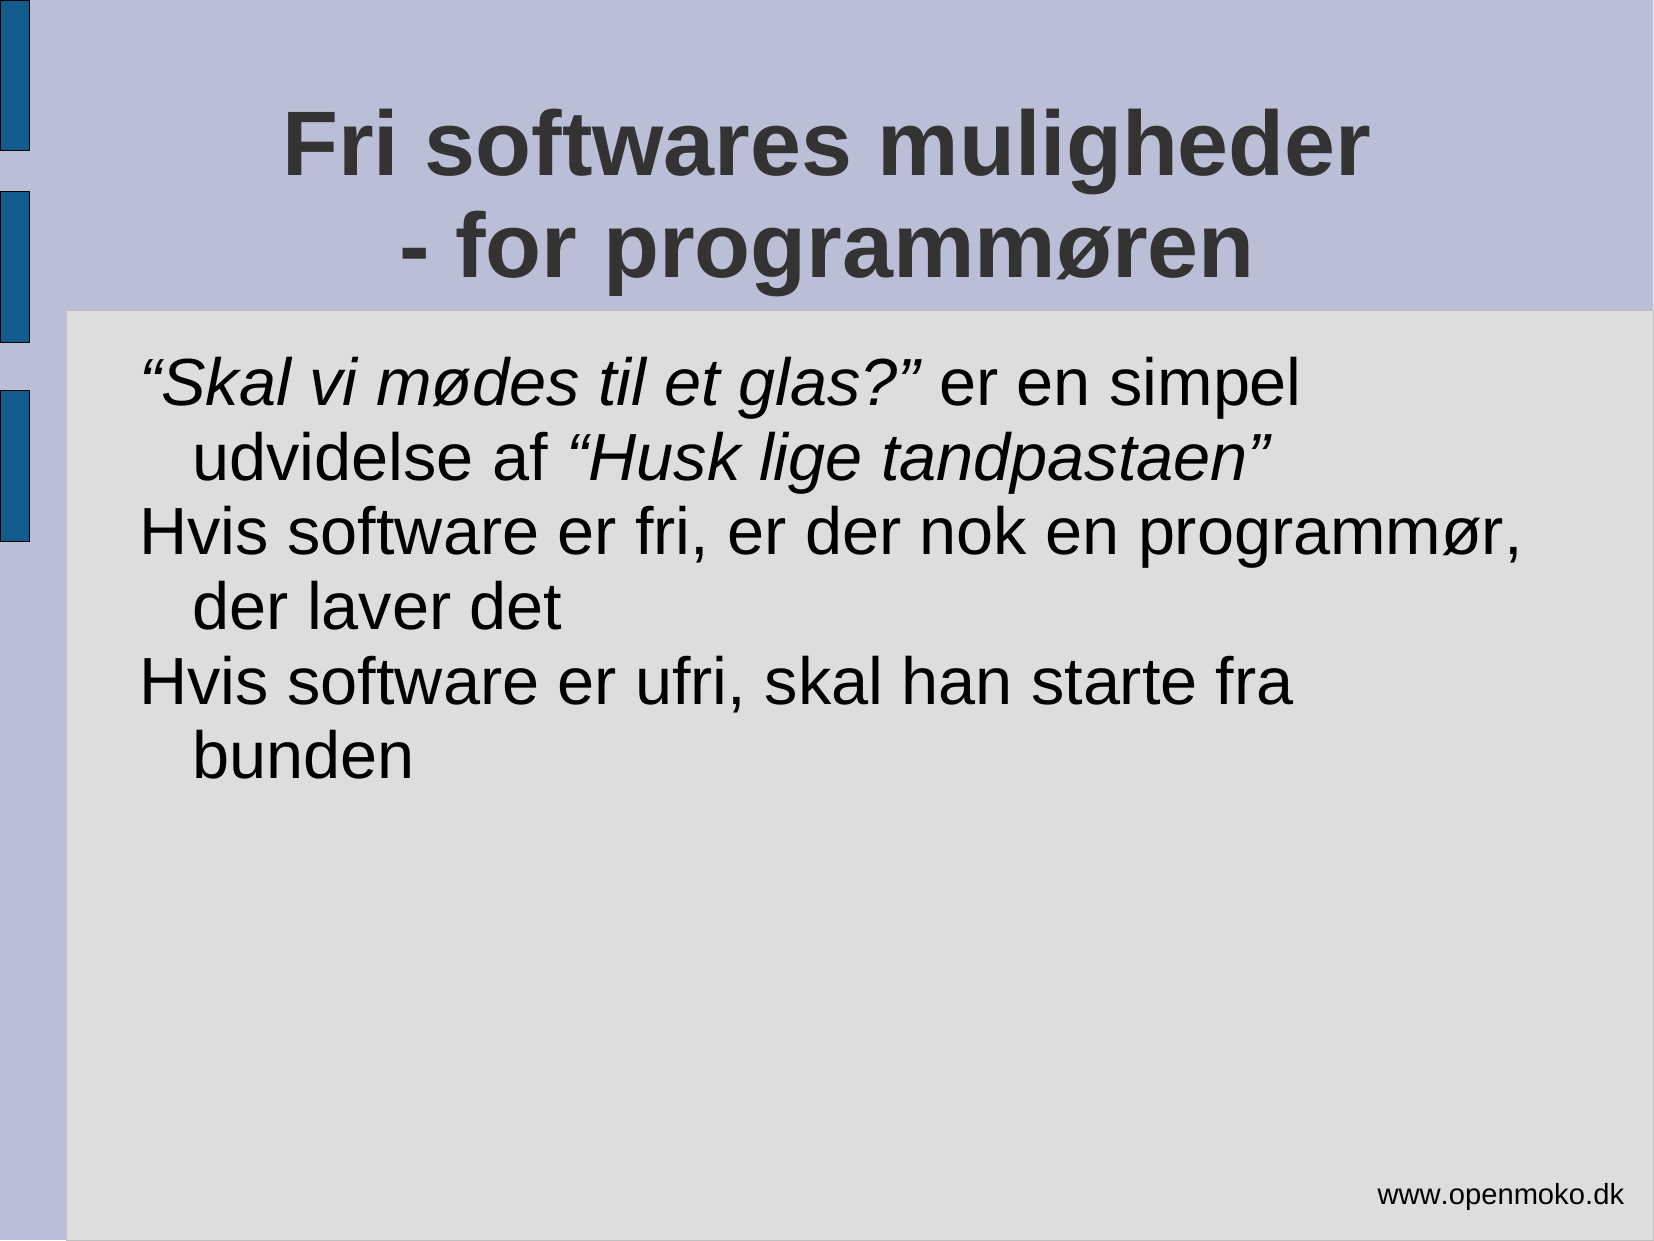

# Fri softwares muligheder - for programmøren
“Skal vi mødes til et glas?” er en simpel udvidelse af “Husk lige tandpastaen”
Hvis software er fri, er der nok en programmør, der laver det
Hvis software er ufri, skal han starte fra bunden